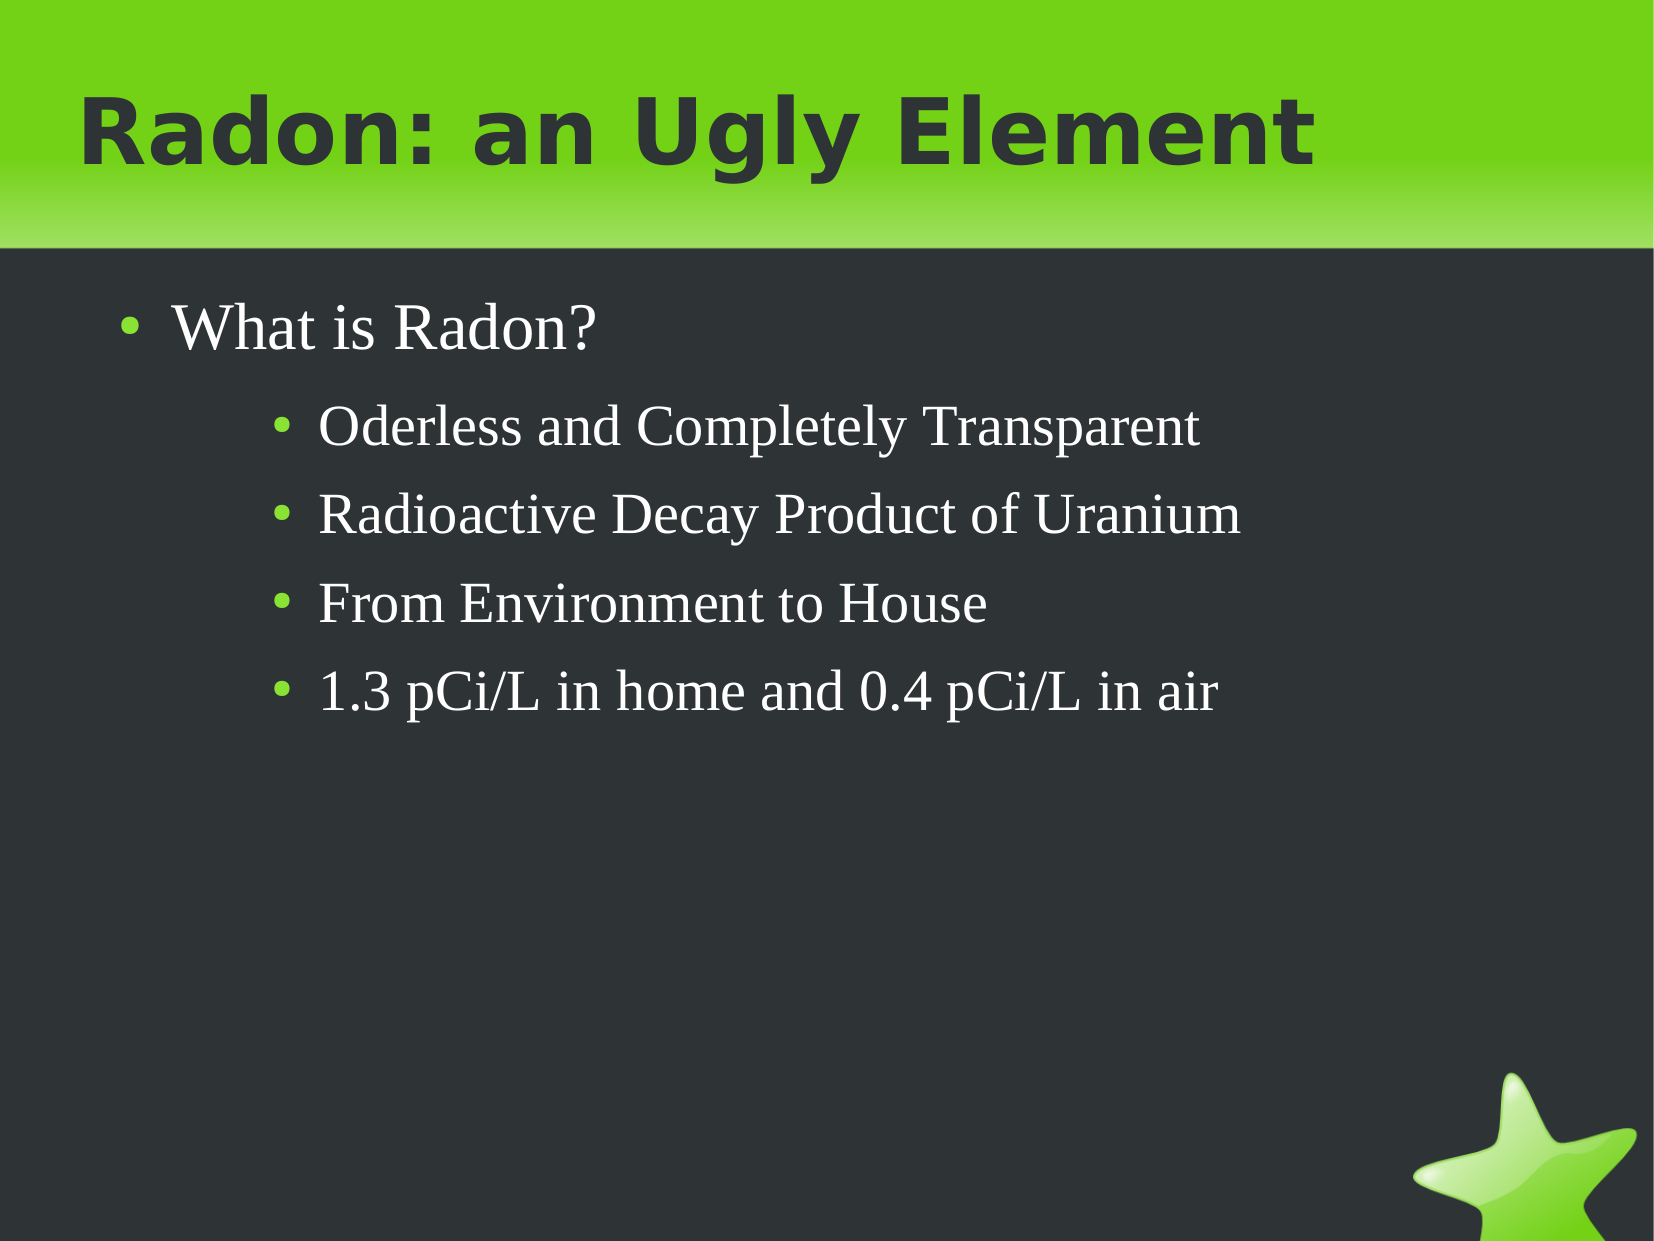

# Radon: an Ugly Element
What is Radon?
Oderless and Completely Transparent
Radioactive Decay Product of Uranium
From Environment to House
1.3 pCi/L in home and 0.4 pCi/L in air